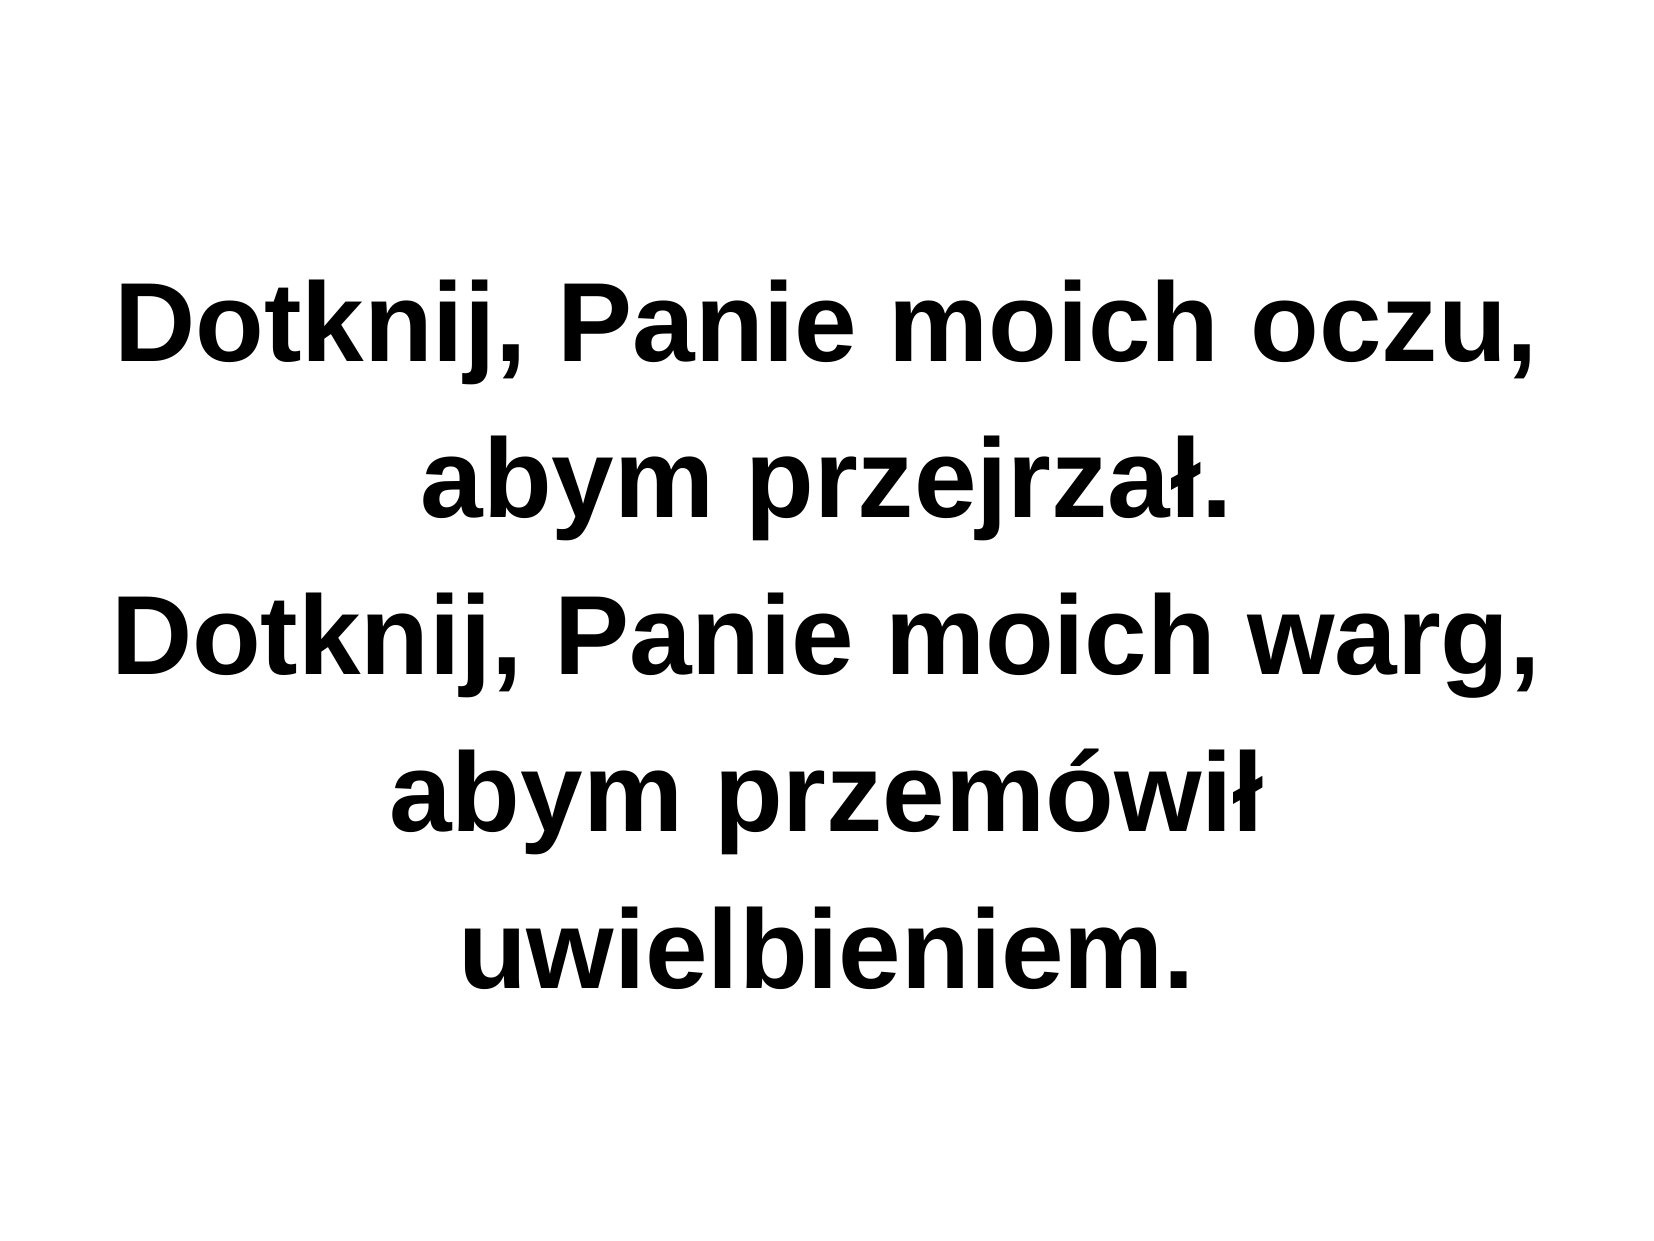

# Dotknij, Panie moich oczu,
abym przejrzał.
Dotknij, Panie moich warg,
abym przemówił
uwielbieniem.